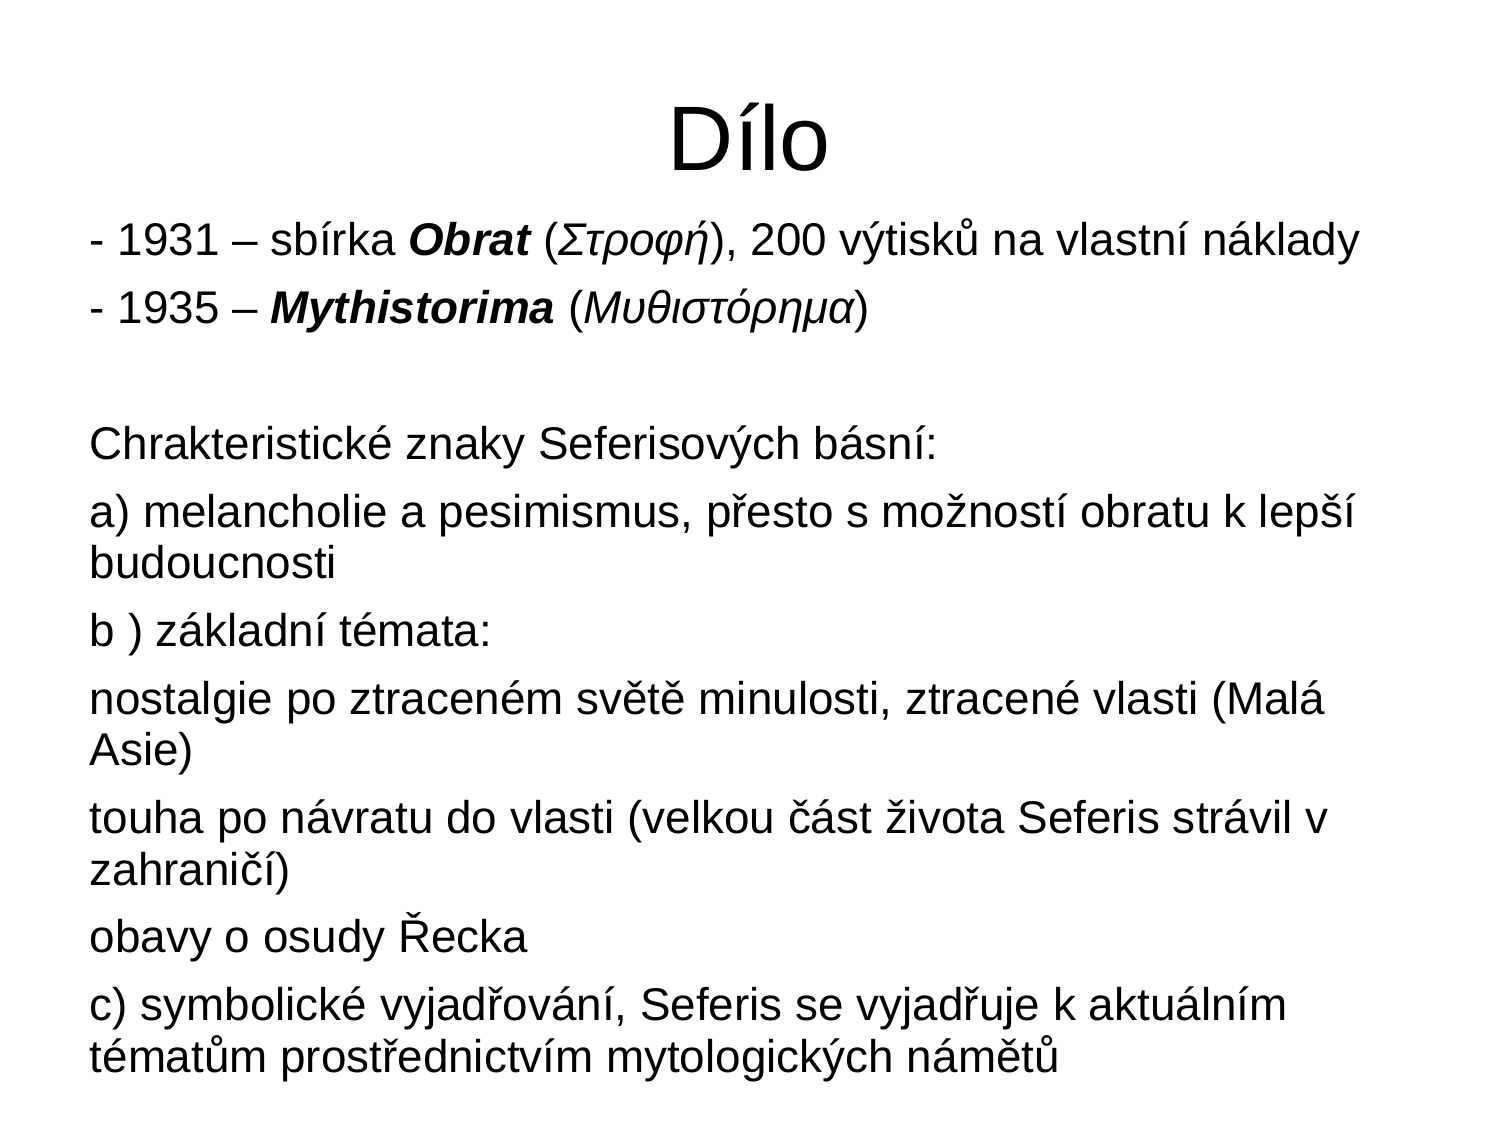

# Dílo
- 1931 – sbírka Obrat (Στροφή), 200 výtisků na vlastní náklady
- 1935 – Mythistorima (Μυθιστόρημα)
Chrakteristické znaky Seferisových básní:
a) melancholie a pesimismus, přesto s možností obratu k lepší budoucnosti
b ) základní témata:
nostalgie po ztraceném světě minulosti, ztracené vlasti (Malá Asie)
touha po návratu do vlasti (velkou část života Seferis strávil v zahraničí)
obavy o osudy Řecka
c) symbolické vyjadřování, Seferis se vyjadřuje k aktuálním tématům prostřednictvím mytologických námětů